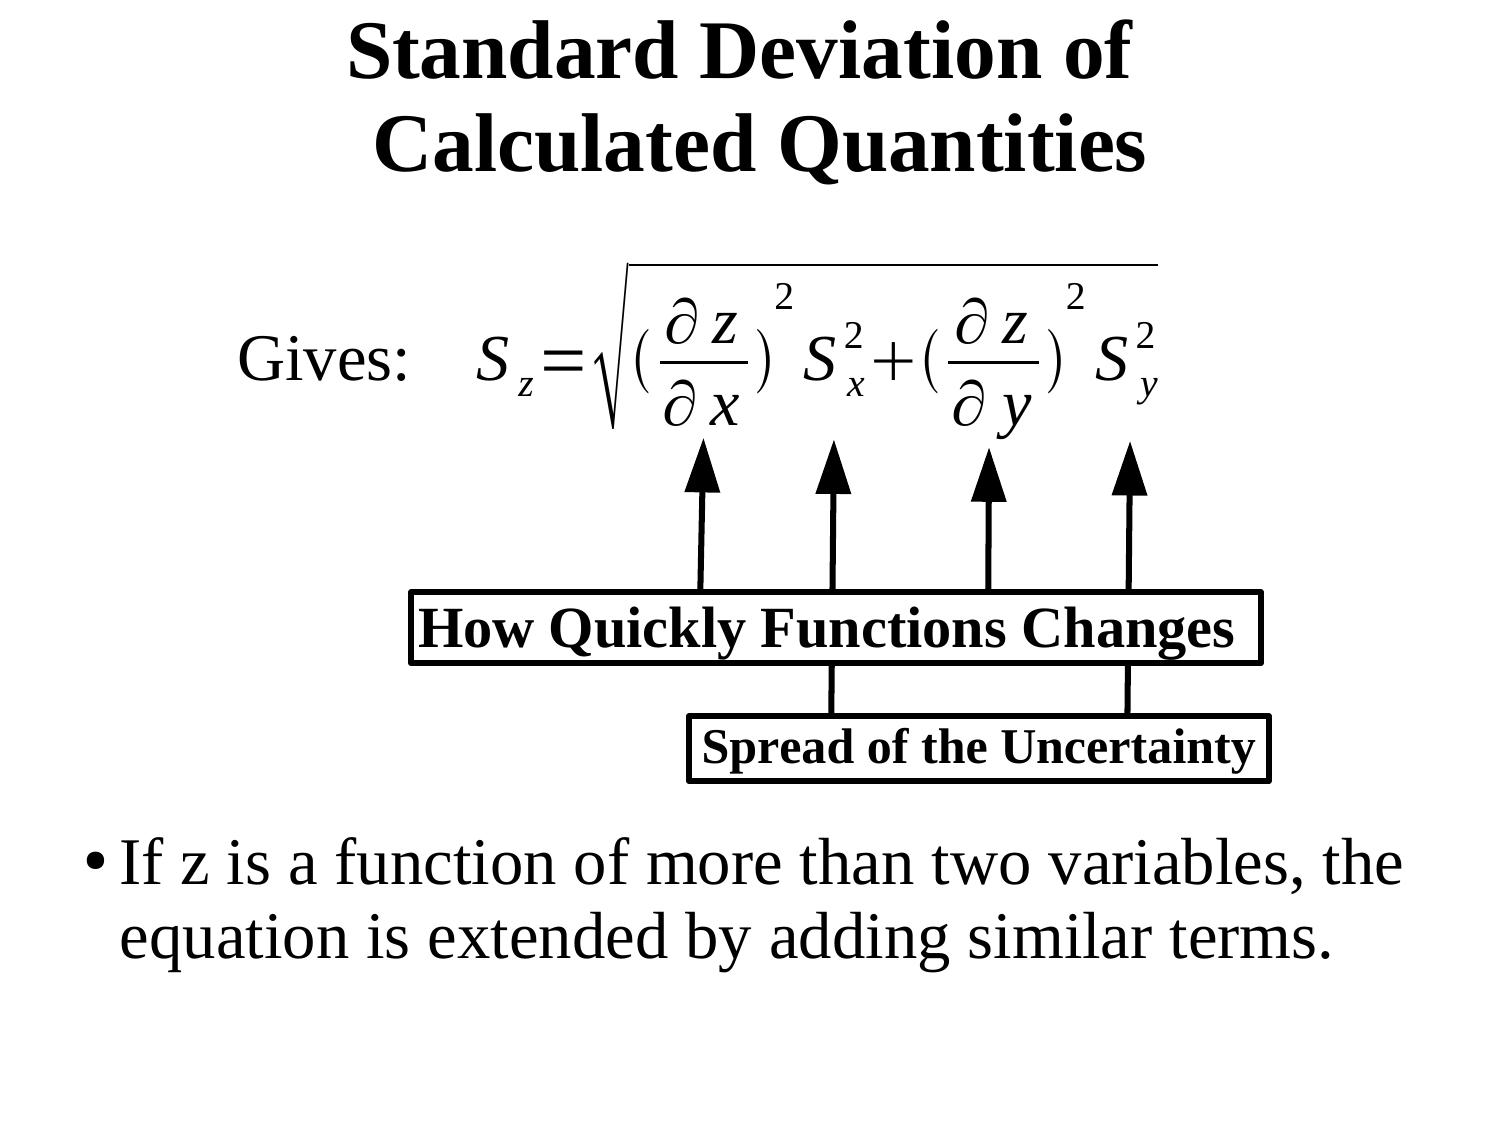

Standard Deviation of
 Calculated Quantities
Gives:
How Quickly Functions Changes
Spread of the Uncertainty
If z is a function of more than two variables, the equation is extended by adding similar terms.